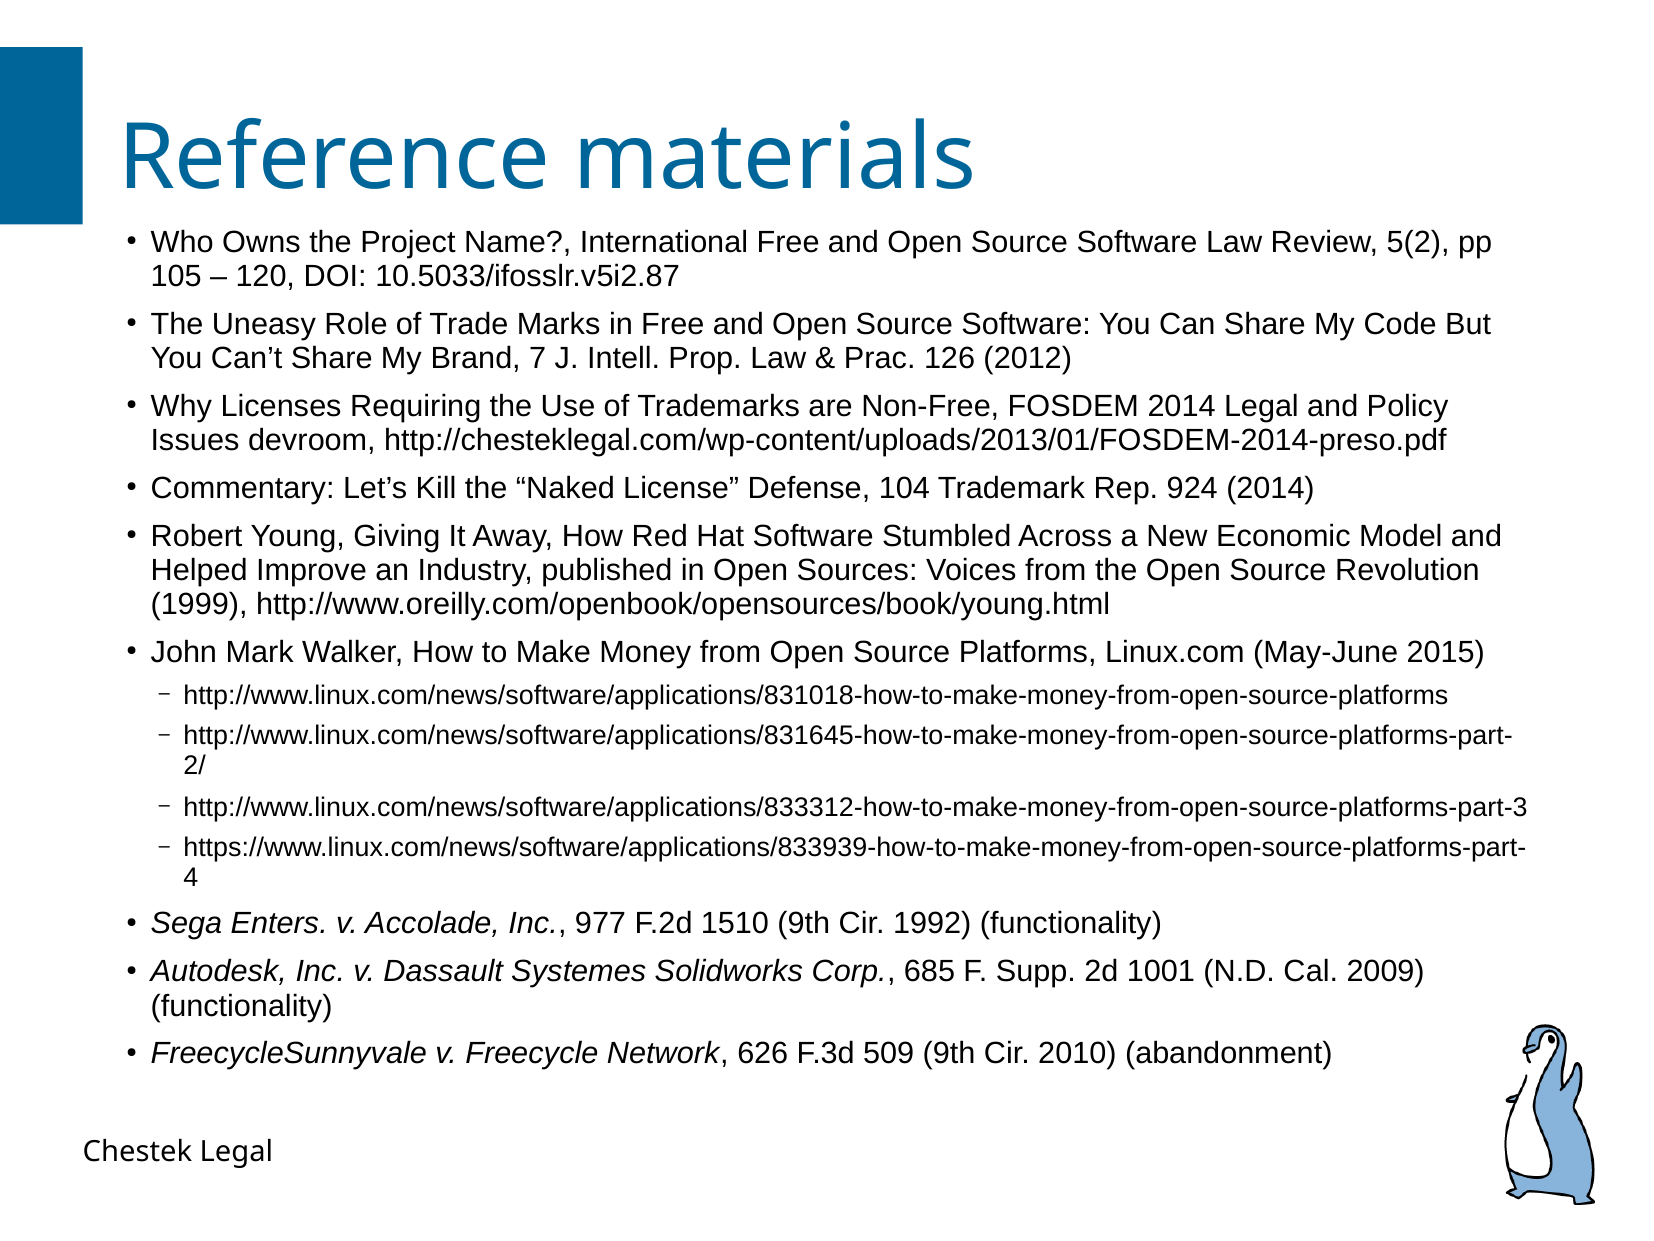

# Reference materials
Who Owns the Project Name?, International Free and Open Source Software Law Review, 5(2), pp 105 – 120, DOI: 10.5033/ifosslr.v5i2.87
The Uneasy Role of Trade Marks in Free and Open Source Software: You Can Share My Code But You Can’t Share My Brand, 7 J. Intell. Prop. Law & Prac. 126 (2012)
Why Licenses Requiring the Use of Trademarks are Non-Free, FOSDEM 2014 Legal and Policy Issues devroom, http://chesteklegal.com/wp-content/uploads/2013/01/FOSDEM-2014-preso.pdf
Commentary: Let’s Kill the “Naked License” Defense, 104 Trademark Rep. 924 (2014)
Robert Young, Giving It Away, How Red Hat Software Stumbled Across a New Economic Model and Helped Improve an Industry, published in Open Sources: Voices from the Open Source Revolution (1999), http://www.oreilly.com/openbook/opensources/book/young.html
John Mark Walker, How to Make Money from Open Source Platforms, Linux.com (May-June 2015)
http://www.linux.com/news/software/applications/831018-how-to-make-money-from-open-source-platforms
http://www.linux.com/news/software/applications/831645-how-to-make-money-from-open-source-platforms-part-2/
http://www.linux.com/news/software/applications/833312-how-to-make-money-from-open-source-platforms-part-3
https://www.linux.com/news/software/applications/833939-how-to-make-money-from-open-source-platforms-part-4
Sega Enters. v. Accolade, Inc., 977 F.2d 1510 (9th Cir. 1992) (functionality)
Autodesk, Inc. v. Dassault Systemes Solidworks Corp., 685 F. Supp. 2d 1001 (N.D. Cal. 2009) (functionality)
FreecycleSunnyvale v. Freecycle Network, 626 F.3d 509 (9th Cir. 2010) (abandonment)
22